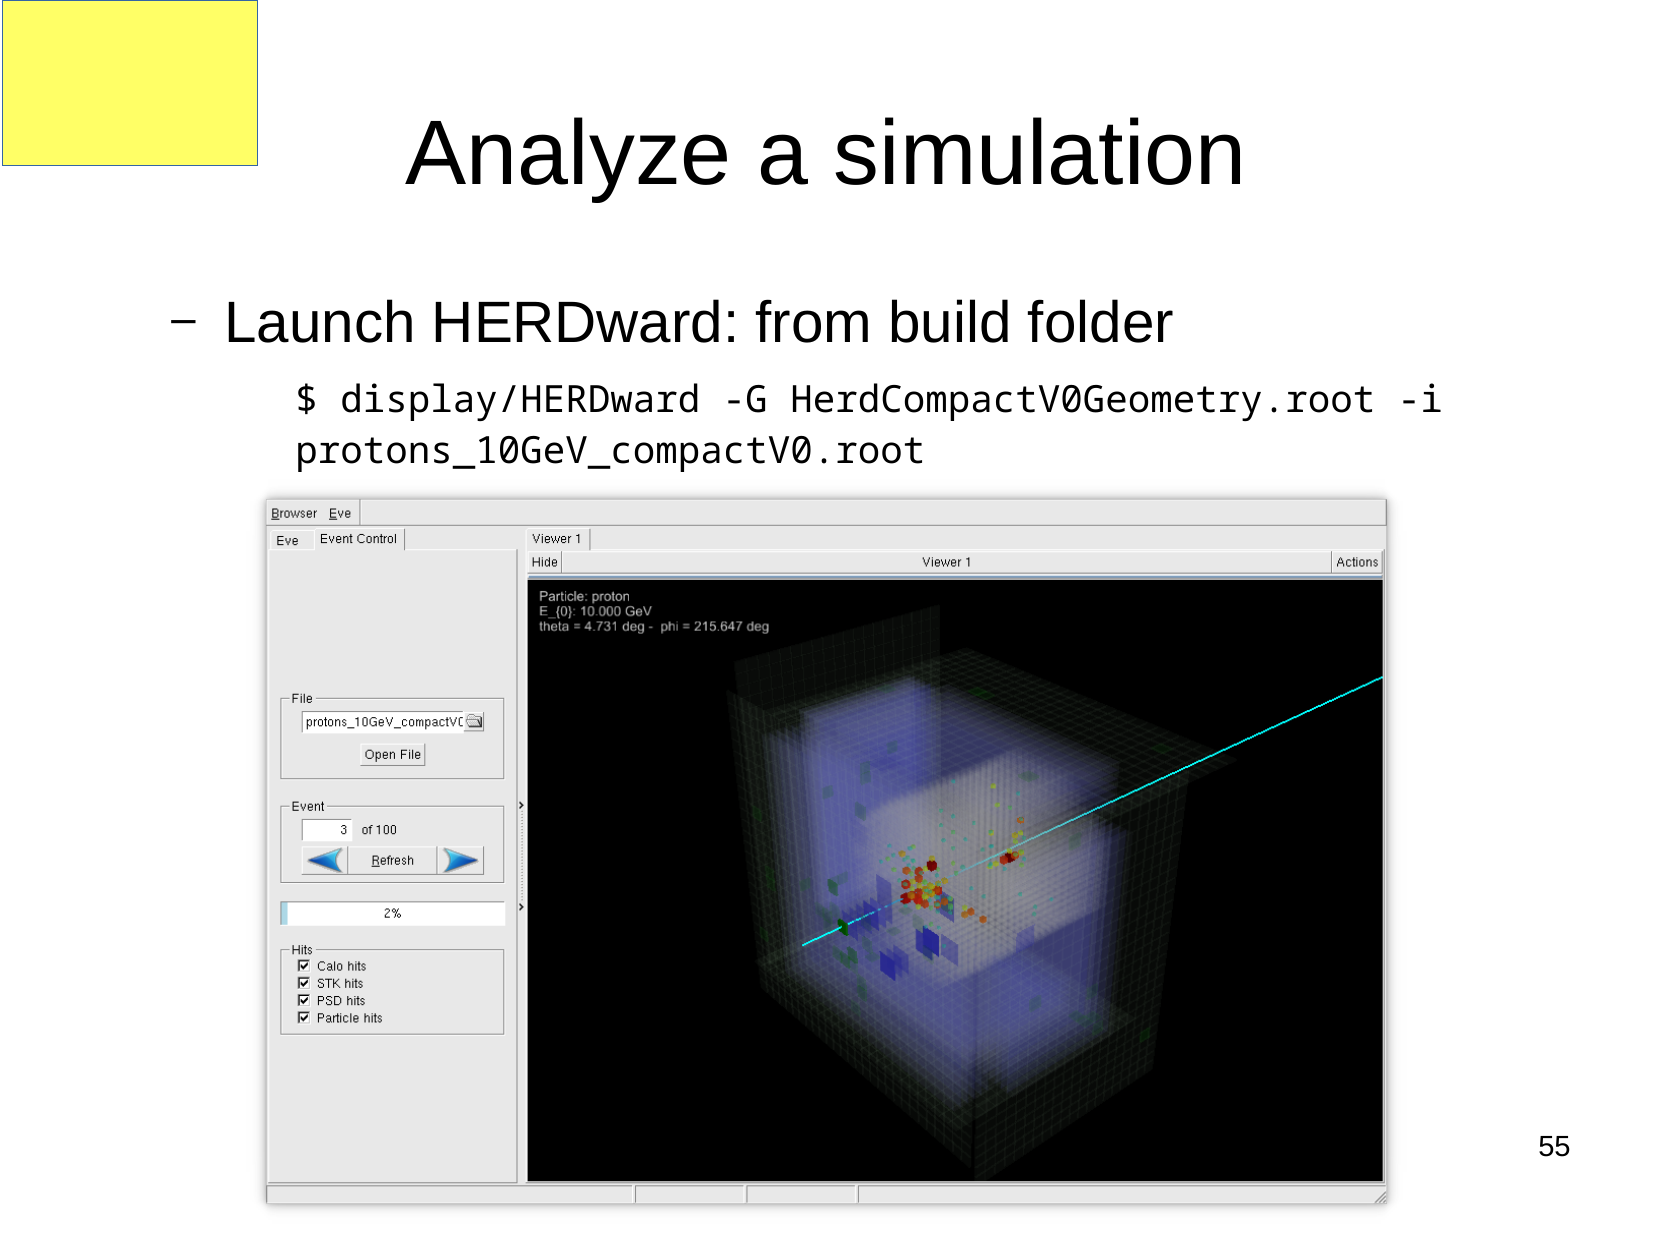

# Analyze a simulation
Launch HERDward: from build folder
$ display/HERDward -G HerdCompactV0Geometry.root -i protons_10GeV_compactV0.root
55